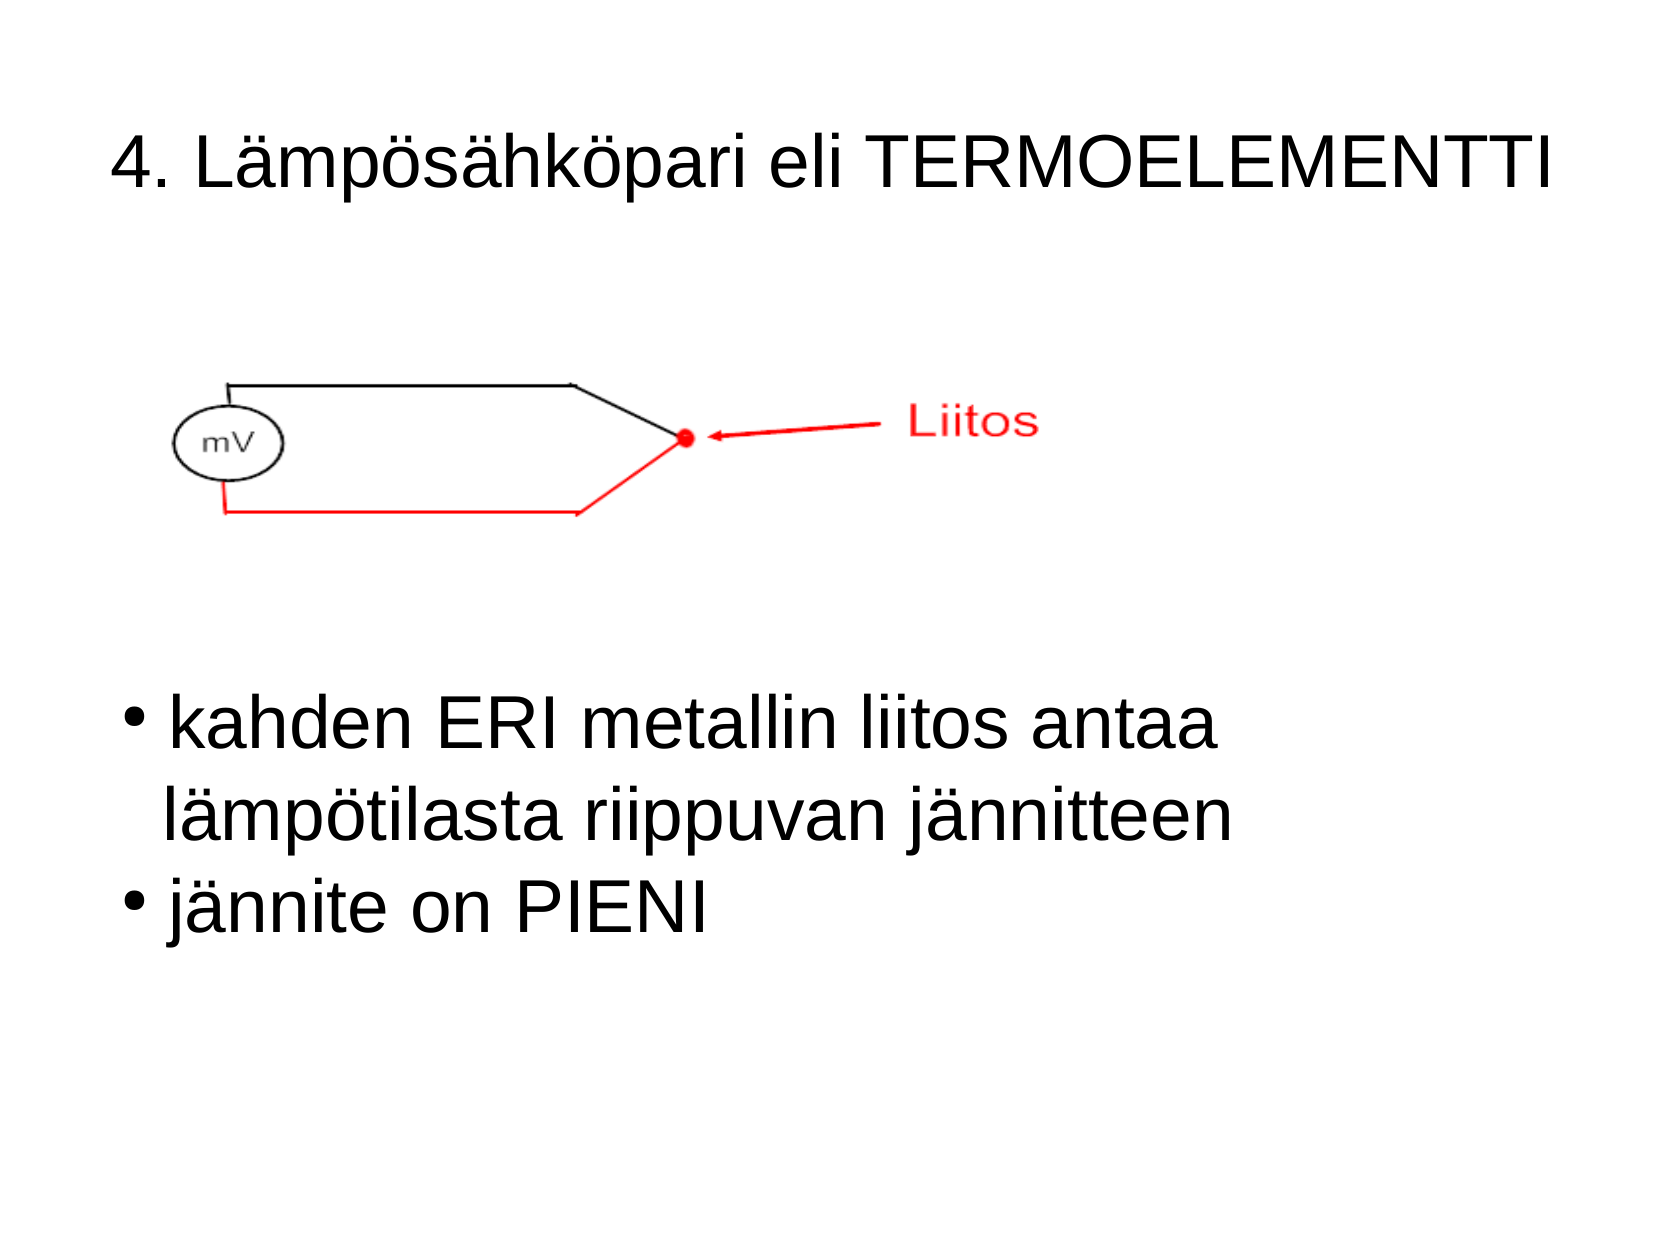

4. Lämpösähköpari eli TERMOELEMENTTI
 kahden ERI metallin liitos antaa
 lämpötilasta riippuvan jännitteen
 jännite on PIENI